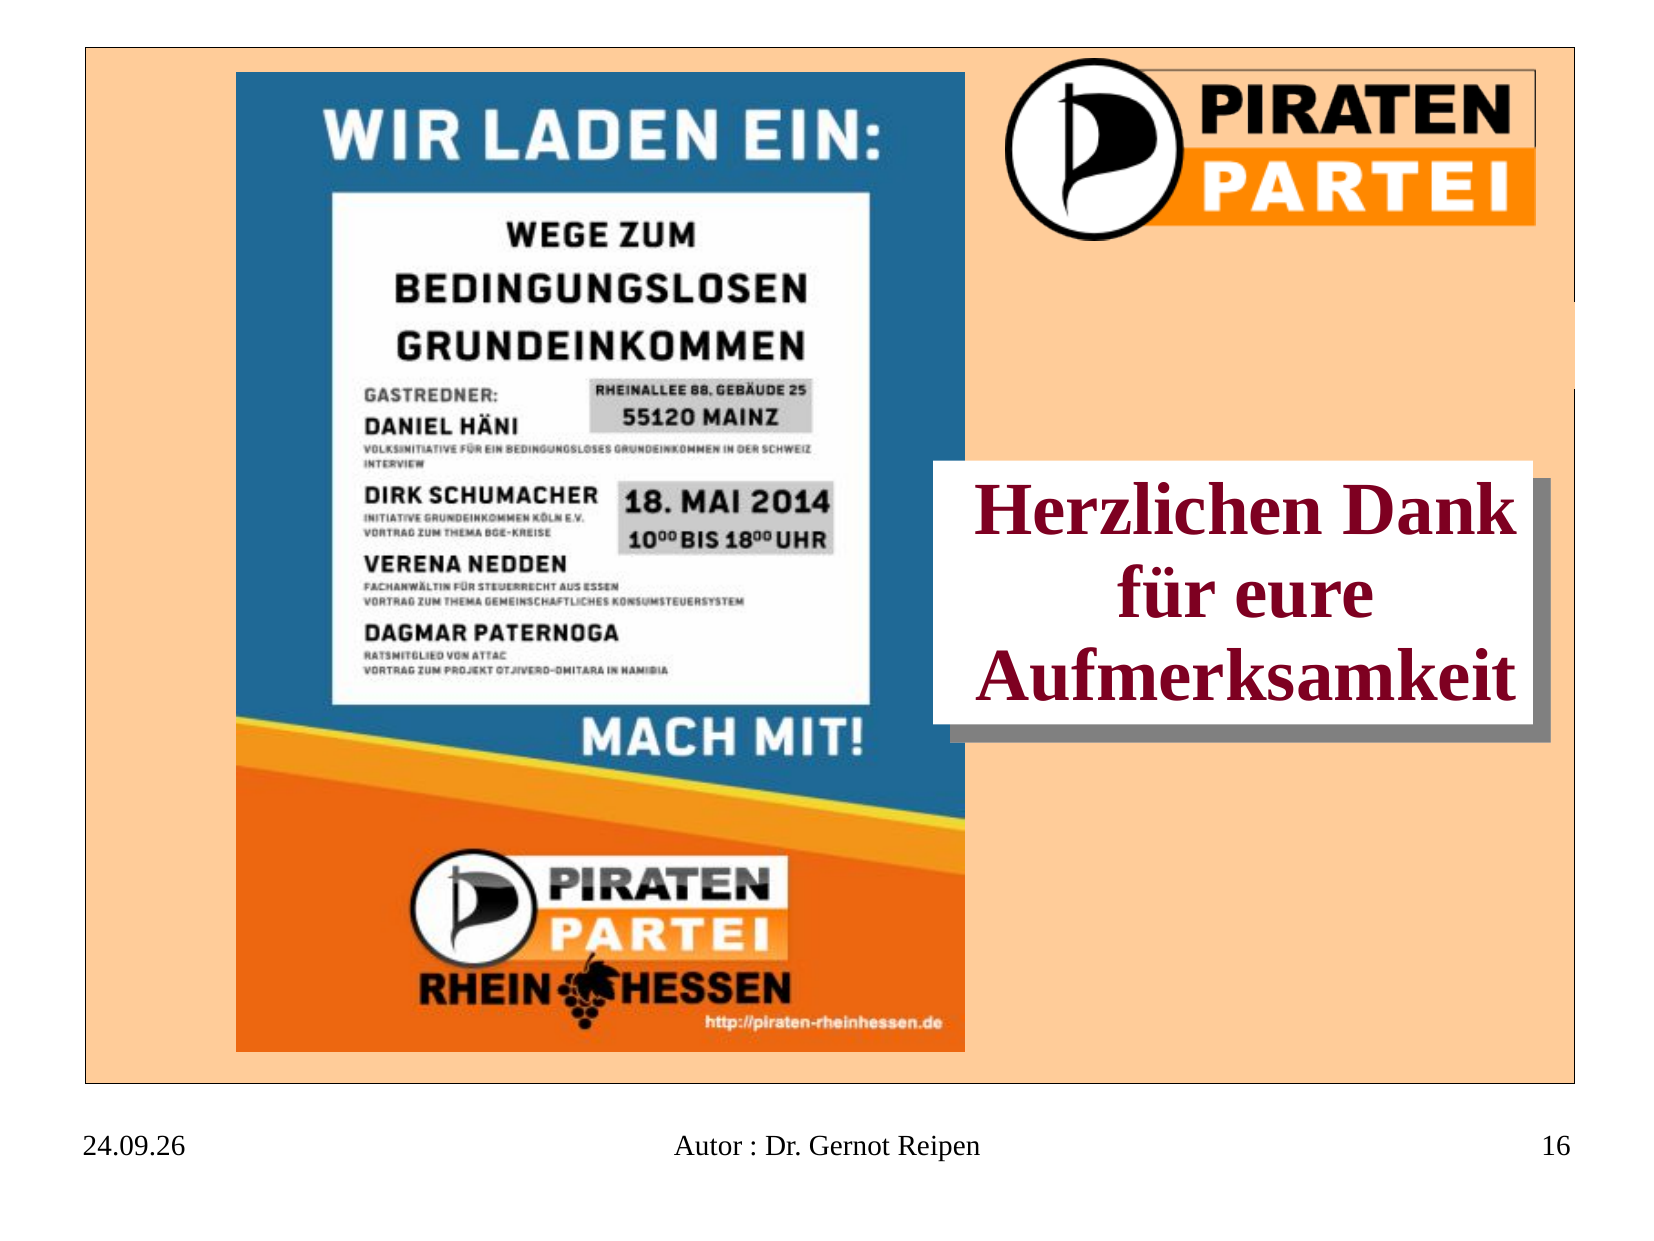

Herzlichen Dank
für eure
Aufmerksamkeit
Autor : Dr. Gernot Reipen
16